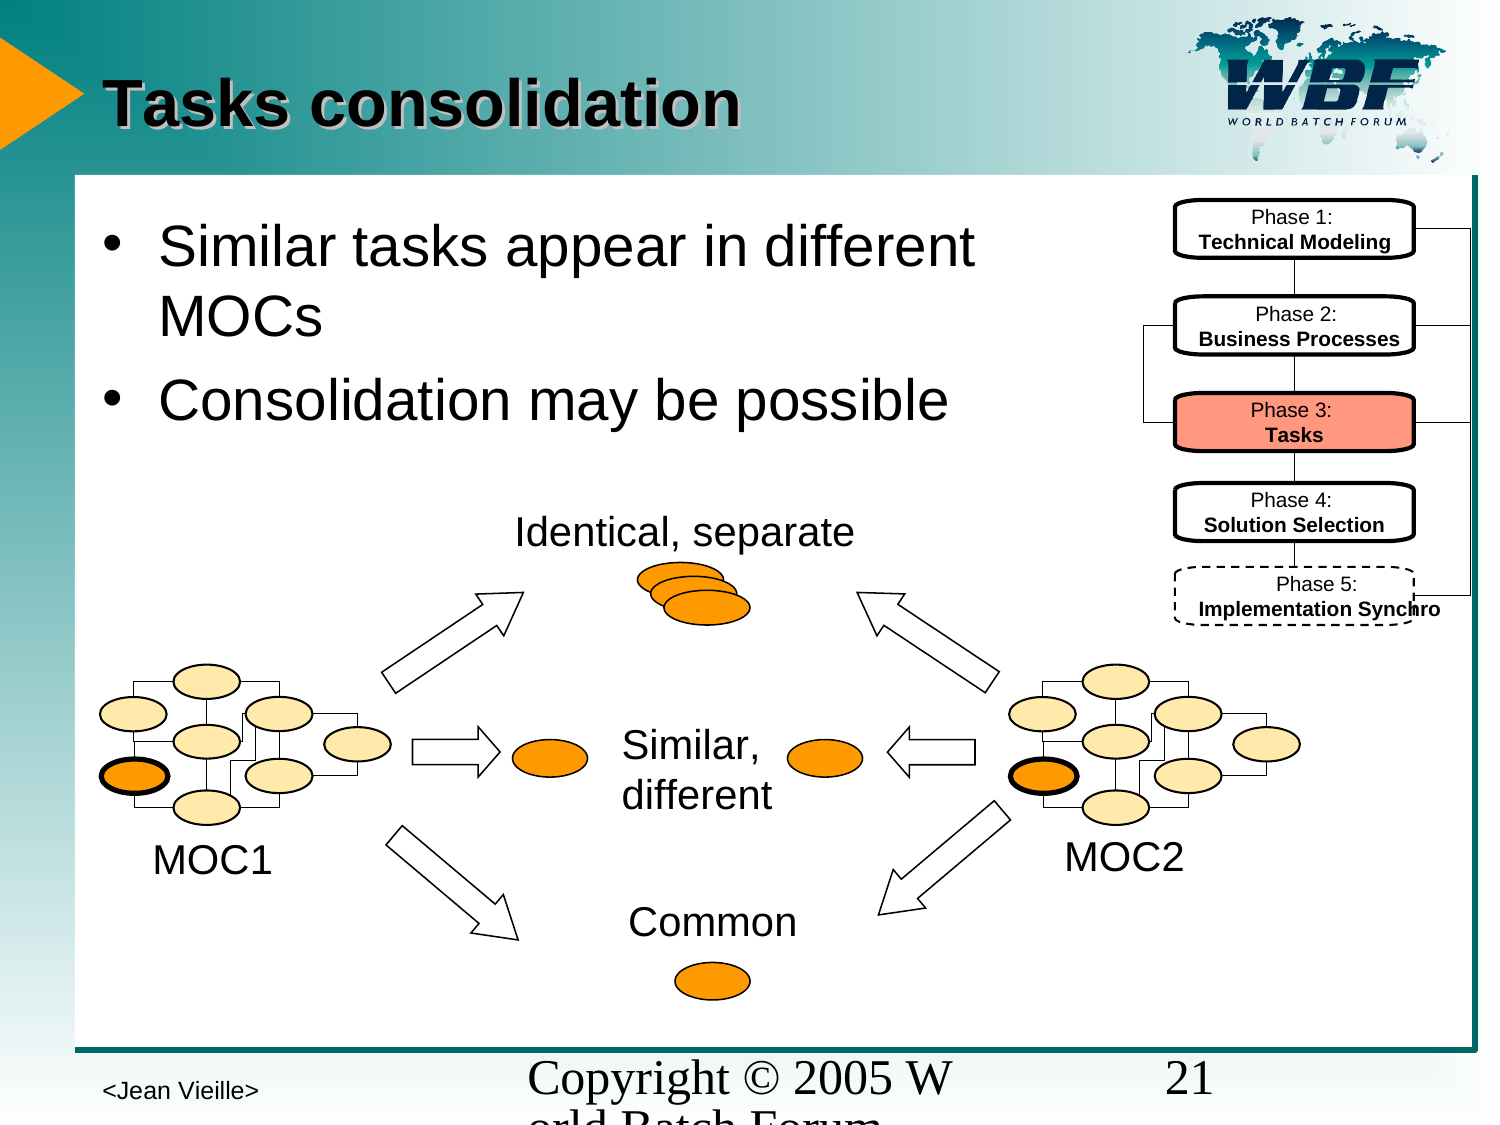

# Tasks consolidation
Similar tasks appear in different MOCs
Consolidation may be possible
Phase 1:
Technical Modeling
Phase 2:
Business Processes
Phase 3:
Tasks
Phase 4:
Solution Selection
Identical, separate
Phase 5:
Implementation Synchro
Similar,
different
Common
MOC2
MOC1
Copyright © 2005 World Batch Forum
21